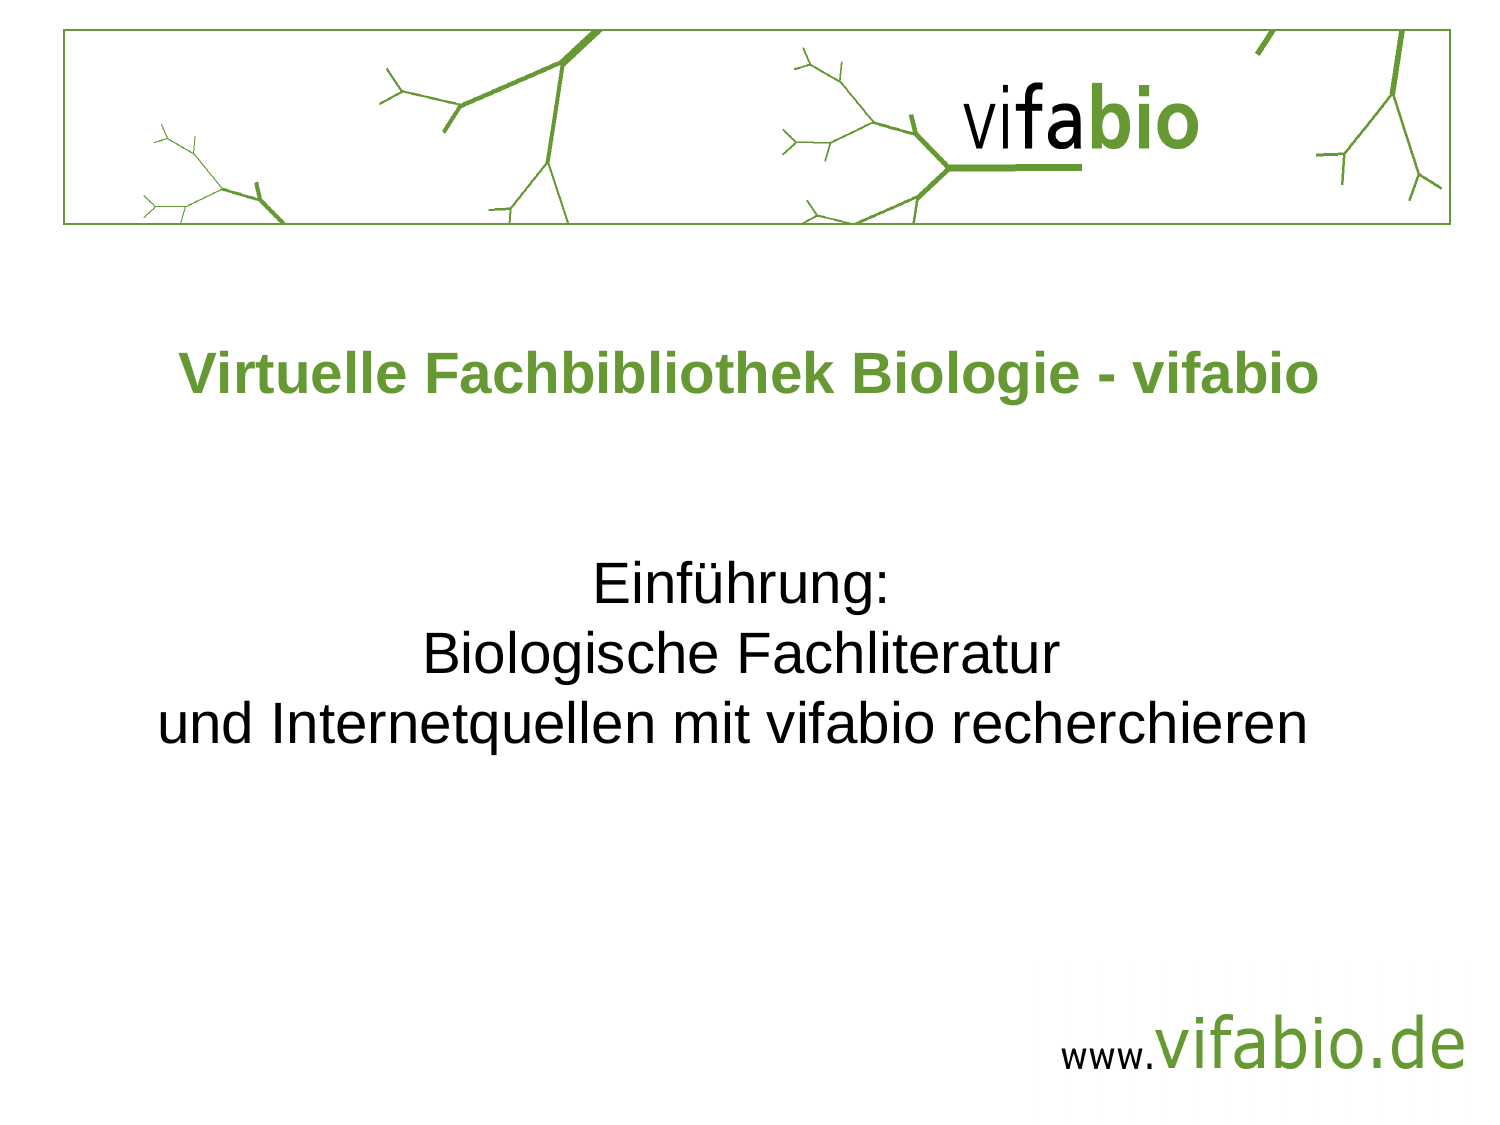

# Virtuelle Fachbibliothek Biologie - vifabio Einführung: Biologische Fachliteratur und Internetquellen mit vifabio recherchieren